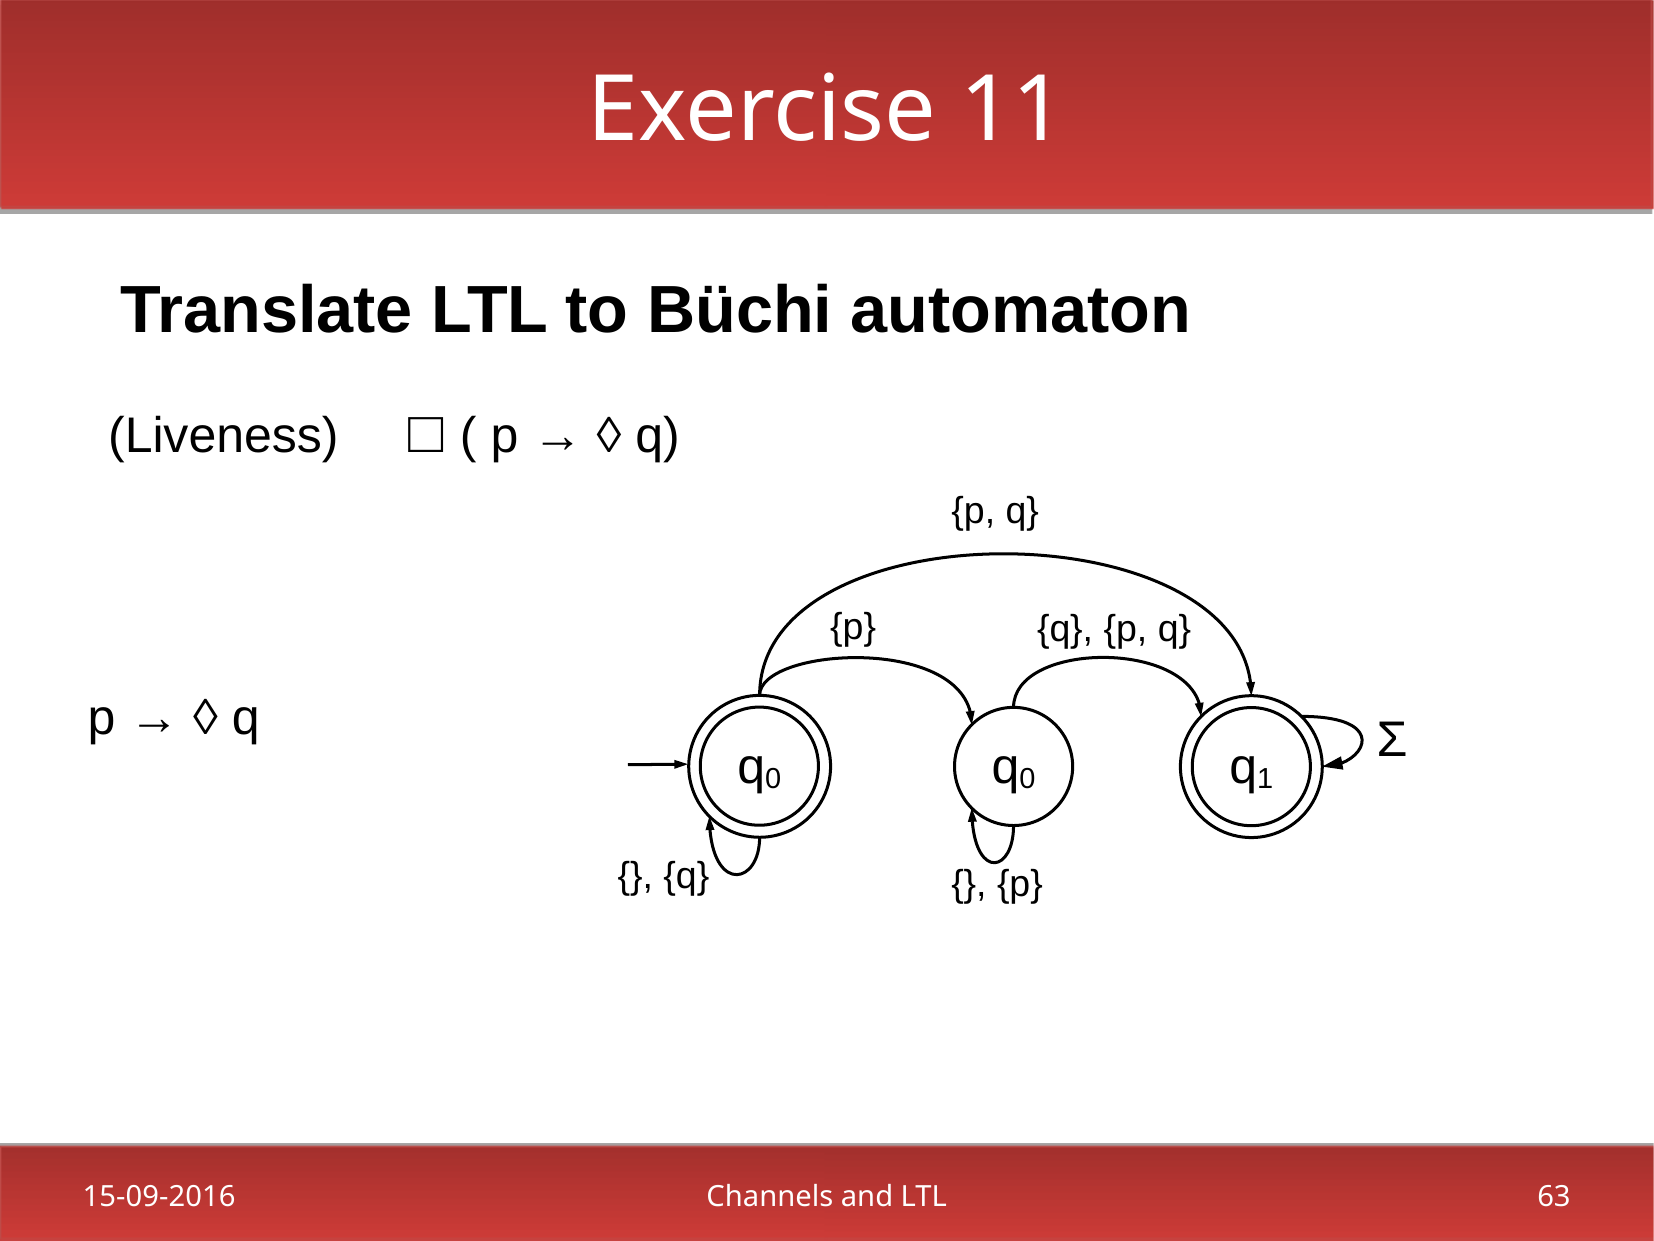

# Exercise 11
Translate LTL to Büchi automaton
(Liveness) □ ( p → ◊ q)
{p, q}
{p}
{q}, {p, q}
p → ◊ q
Σ
q0
q0
q1
{}, {q}
{}, {p}
15-09-2016
Channels and LTL
63